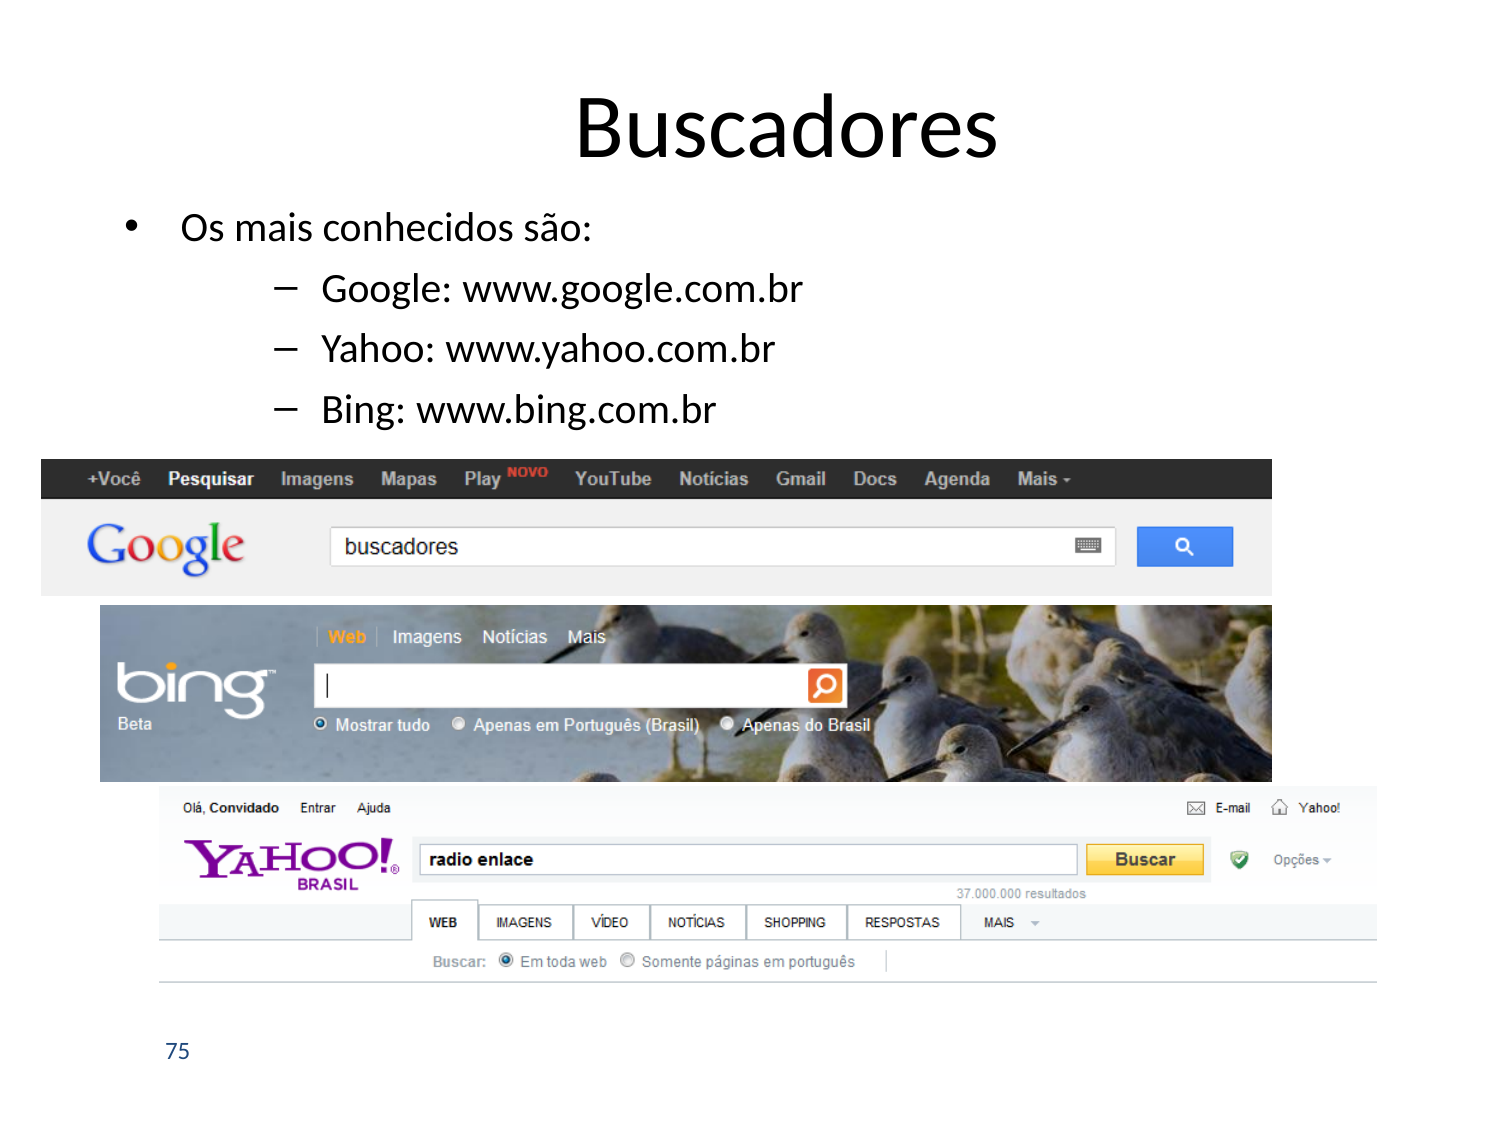

# Buscadores
Os mais conhecidos são:
Google: www.google.com.br
Yahoo: www.yahoo.com.br
Bing: www.bing.com.br